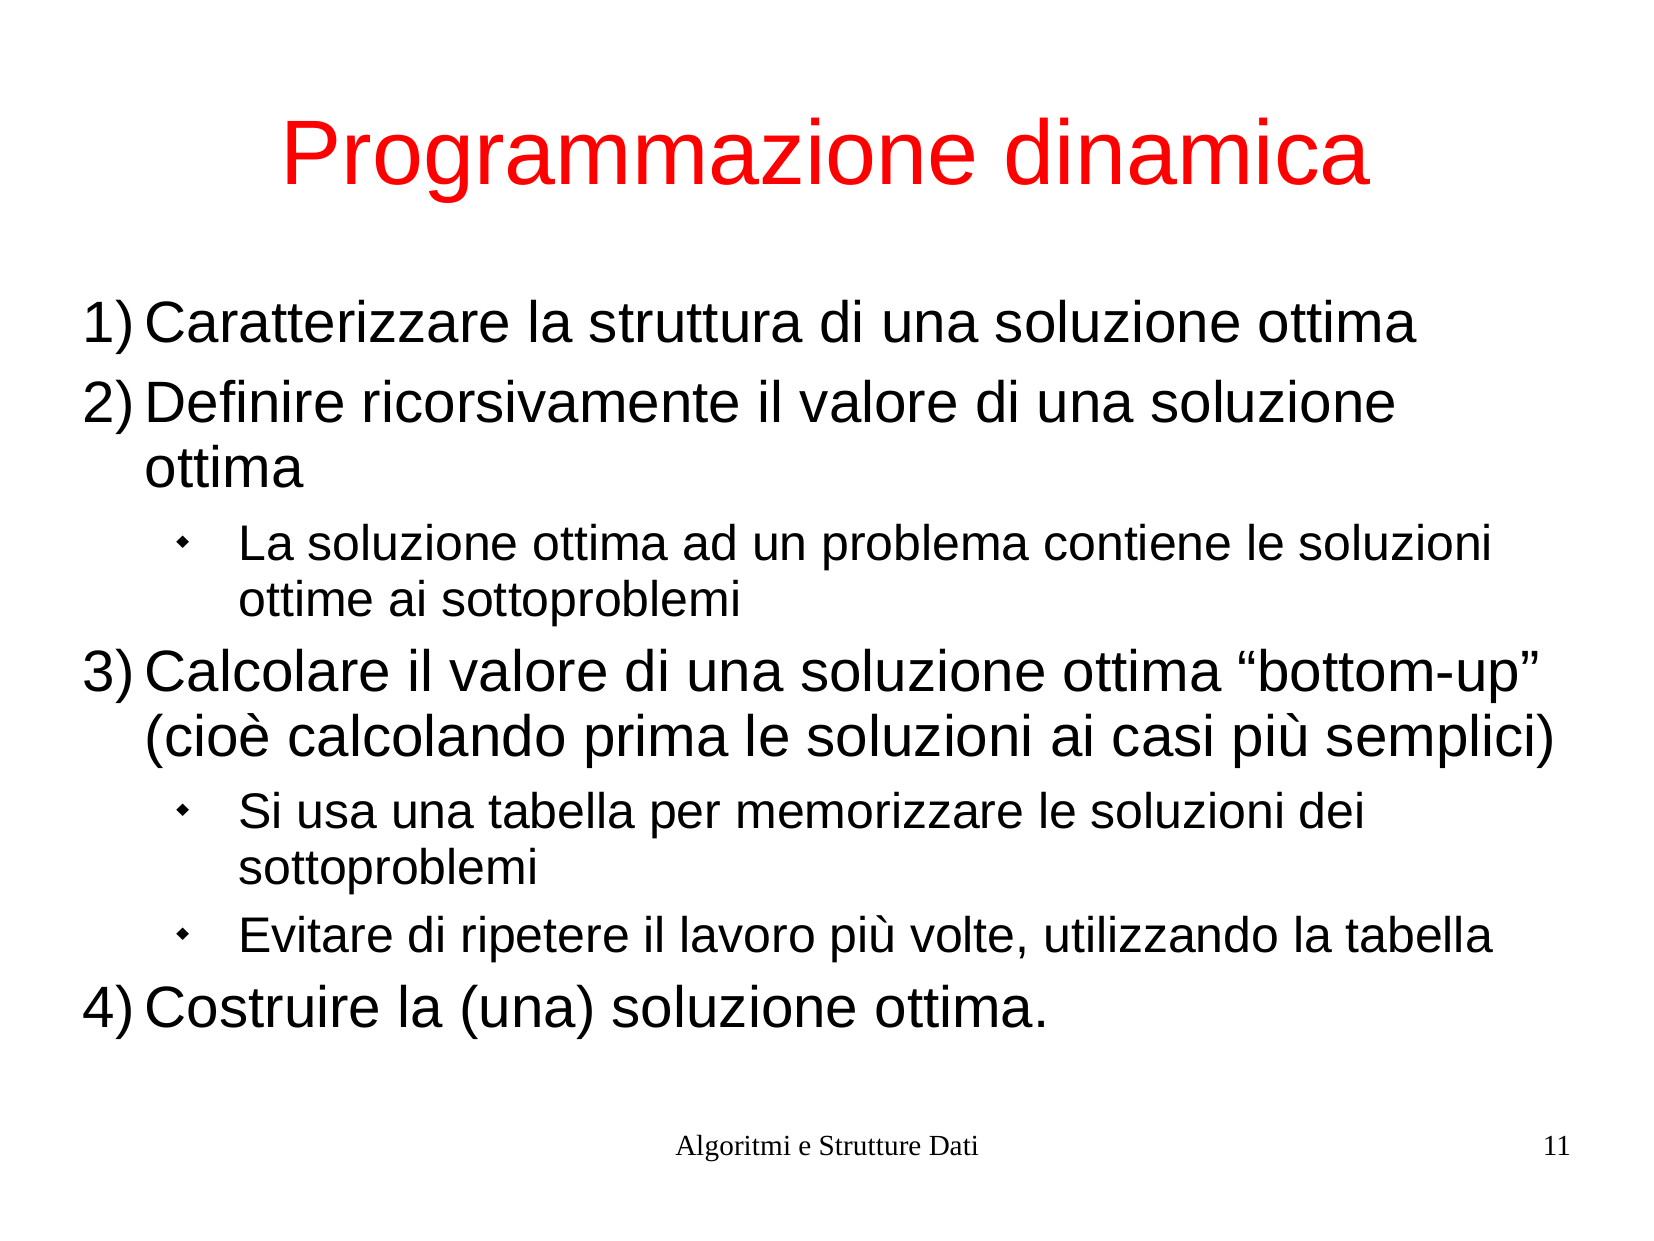

# Programmazione dinamica
Caratterizzare la struttura di una soluzione ottima
Definire ricorsivamente il valore di una soluzione ottima
La soluzione ottima ad un problema contiene le soluzioni ottime ai sottoproblemi
Calcolare il valore di una soluzione ottima “bottom-up” (cioè calcolando prima le soluzioni ai casi più semplici)
Si usa una tabella per memorizzare le soluzioni dei sottoproblemi
Evitare di ripetere il lavoro più volte, utilizzando la tabella
Costruire la (una) soluzione ottima.
Algoritmi e Strutture Dati
11